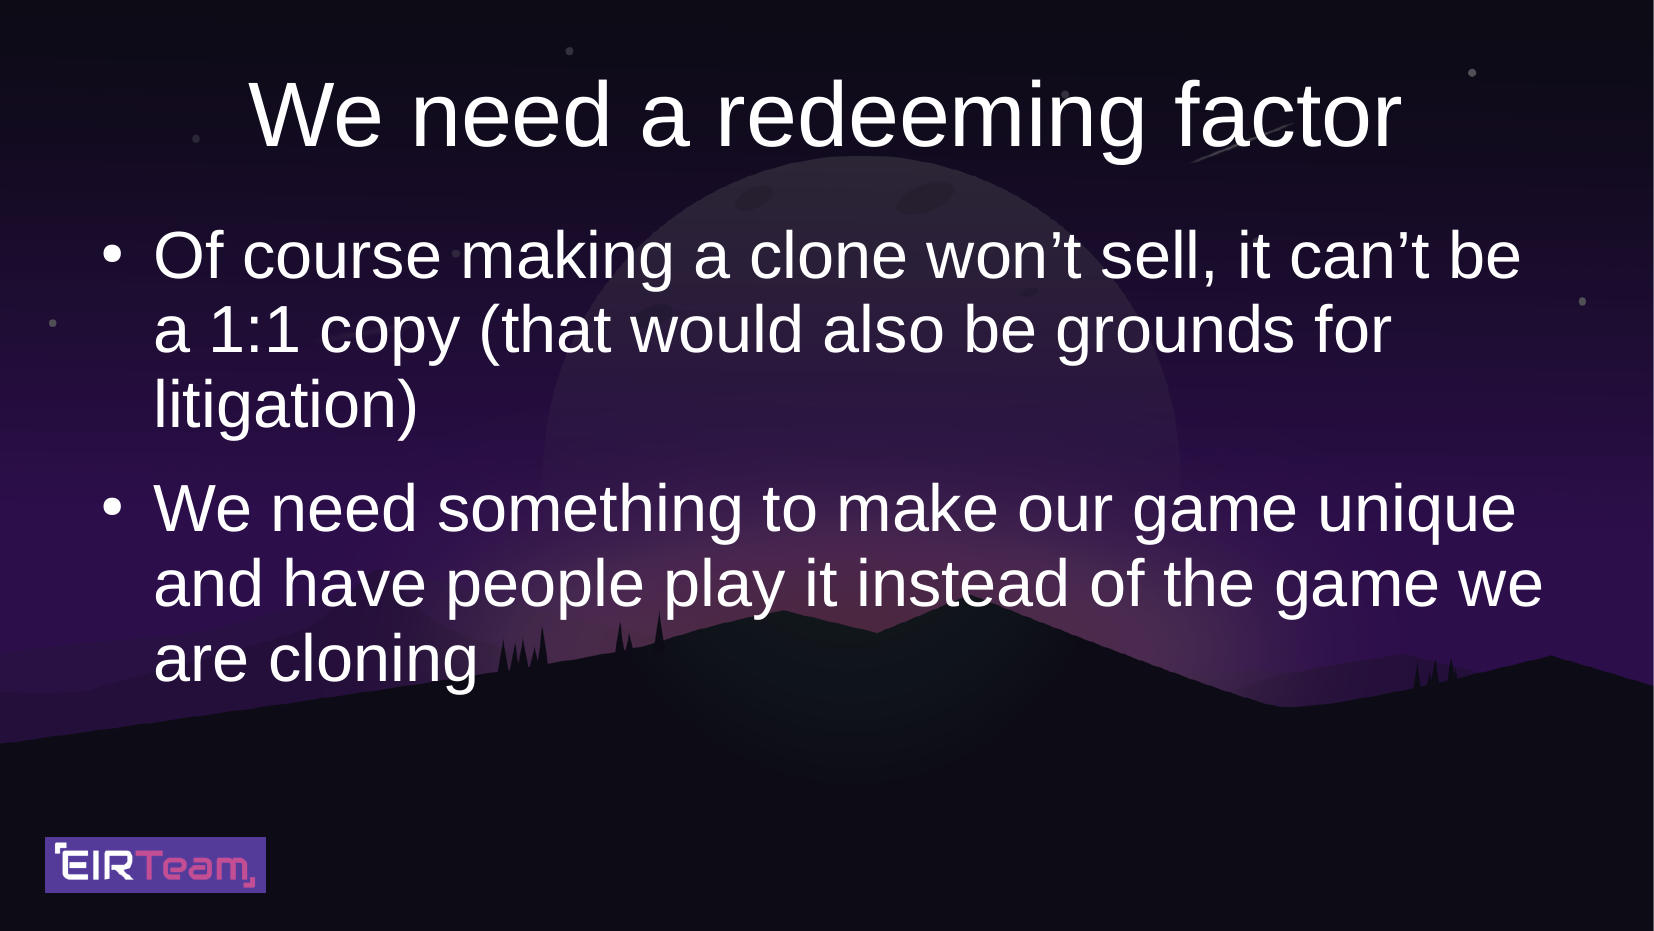

# We need a redeeming factor
Of course making a clone won’t sell, it can’t be a 1:1 copy (that would also be grounds for litigation)
We need something to make our game unique and have people play it instead of the game we are cloning